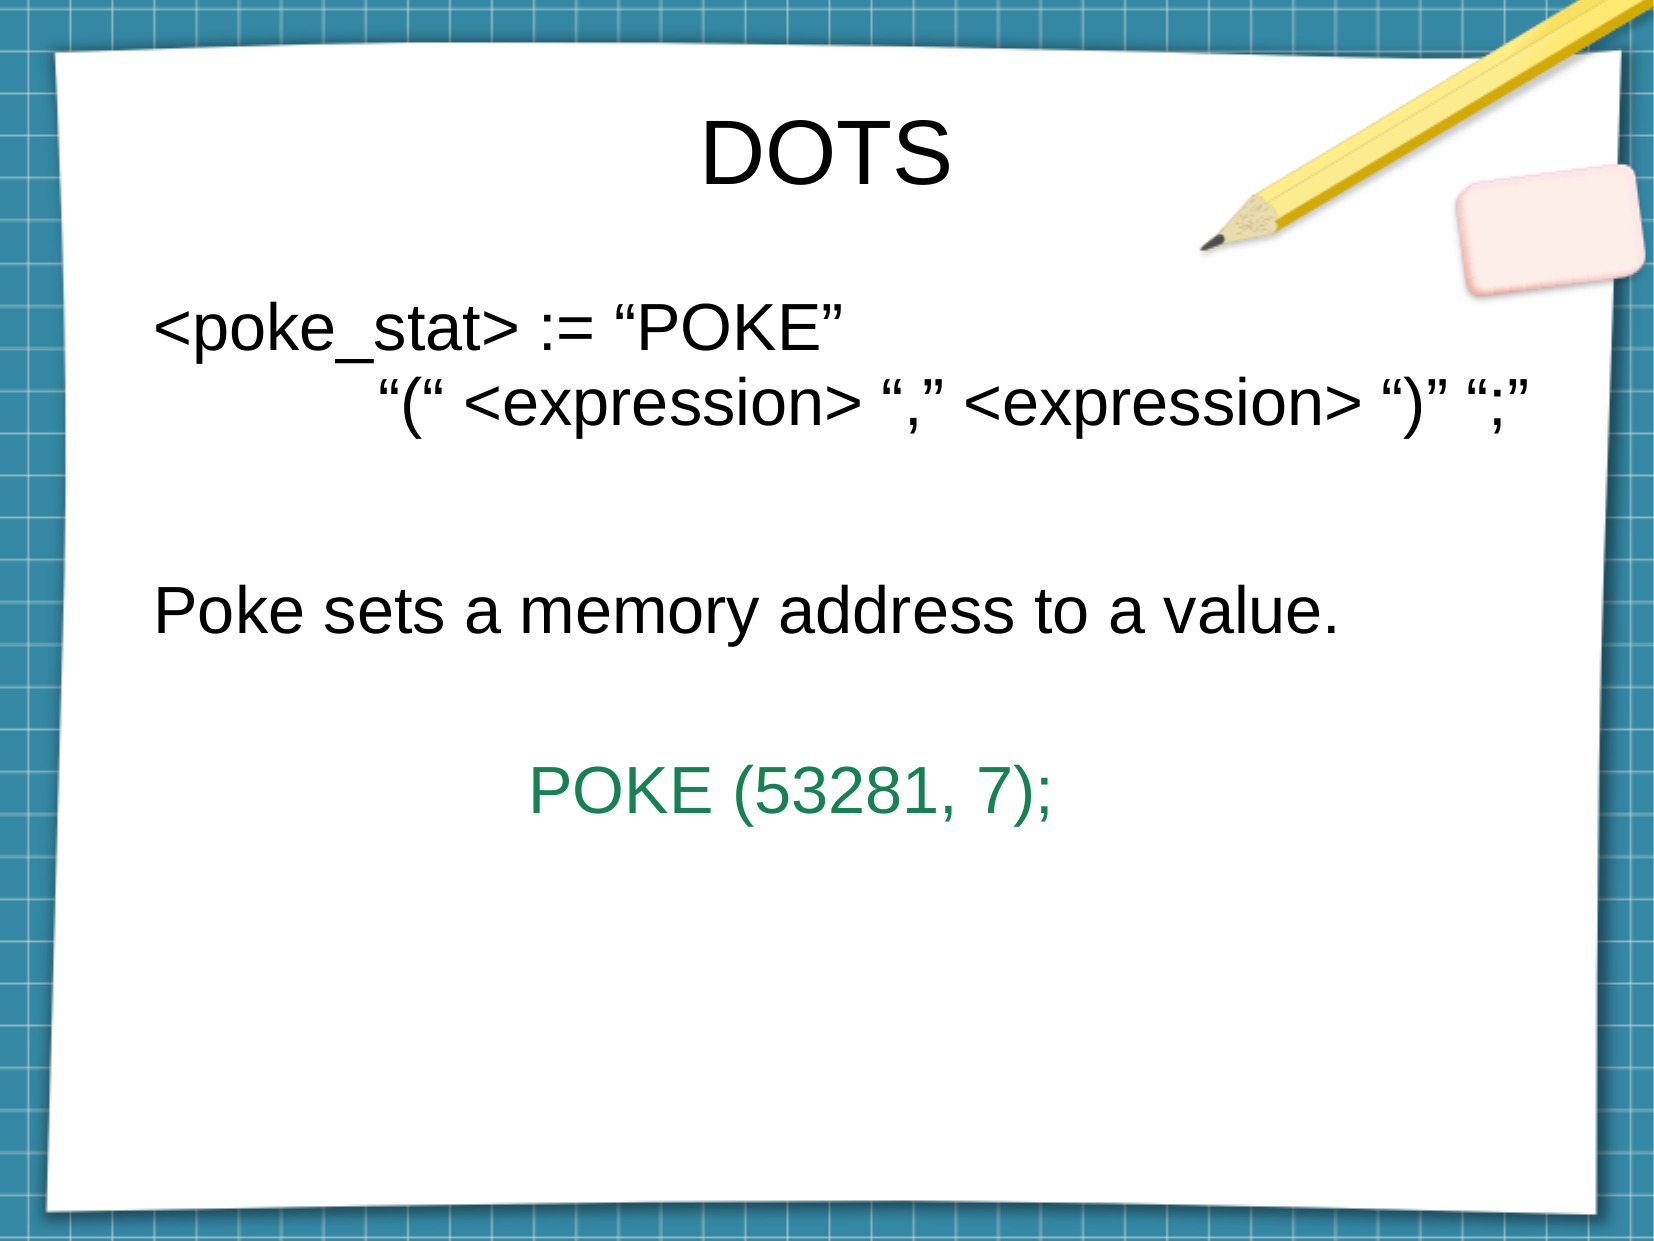

# DOTS
<poke_stat> := “POKE”
			“(“ <expression> “,” <expression> “)” “;”
Poke sets a memory address to a value.
					POKE (53281, 7);